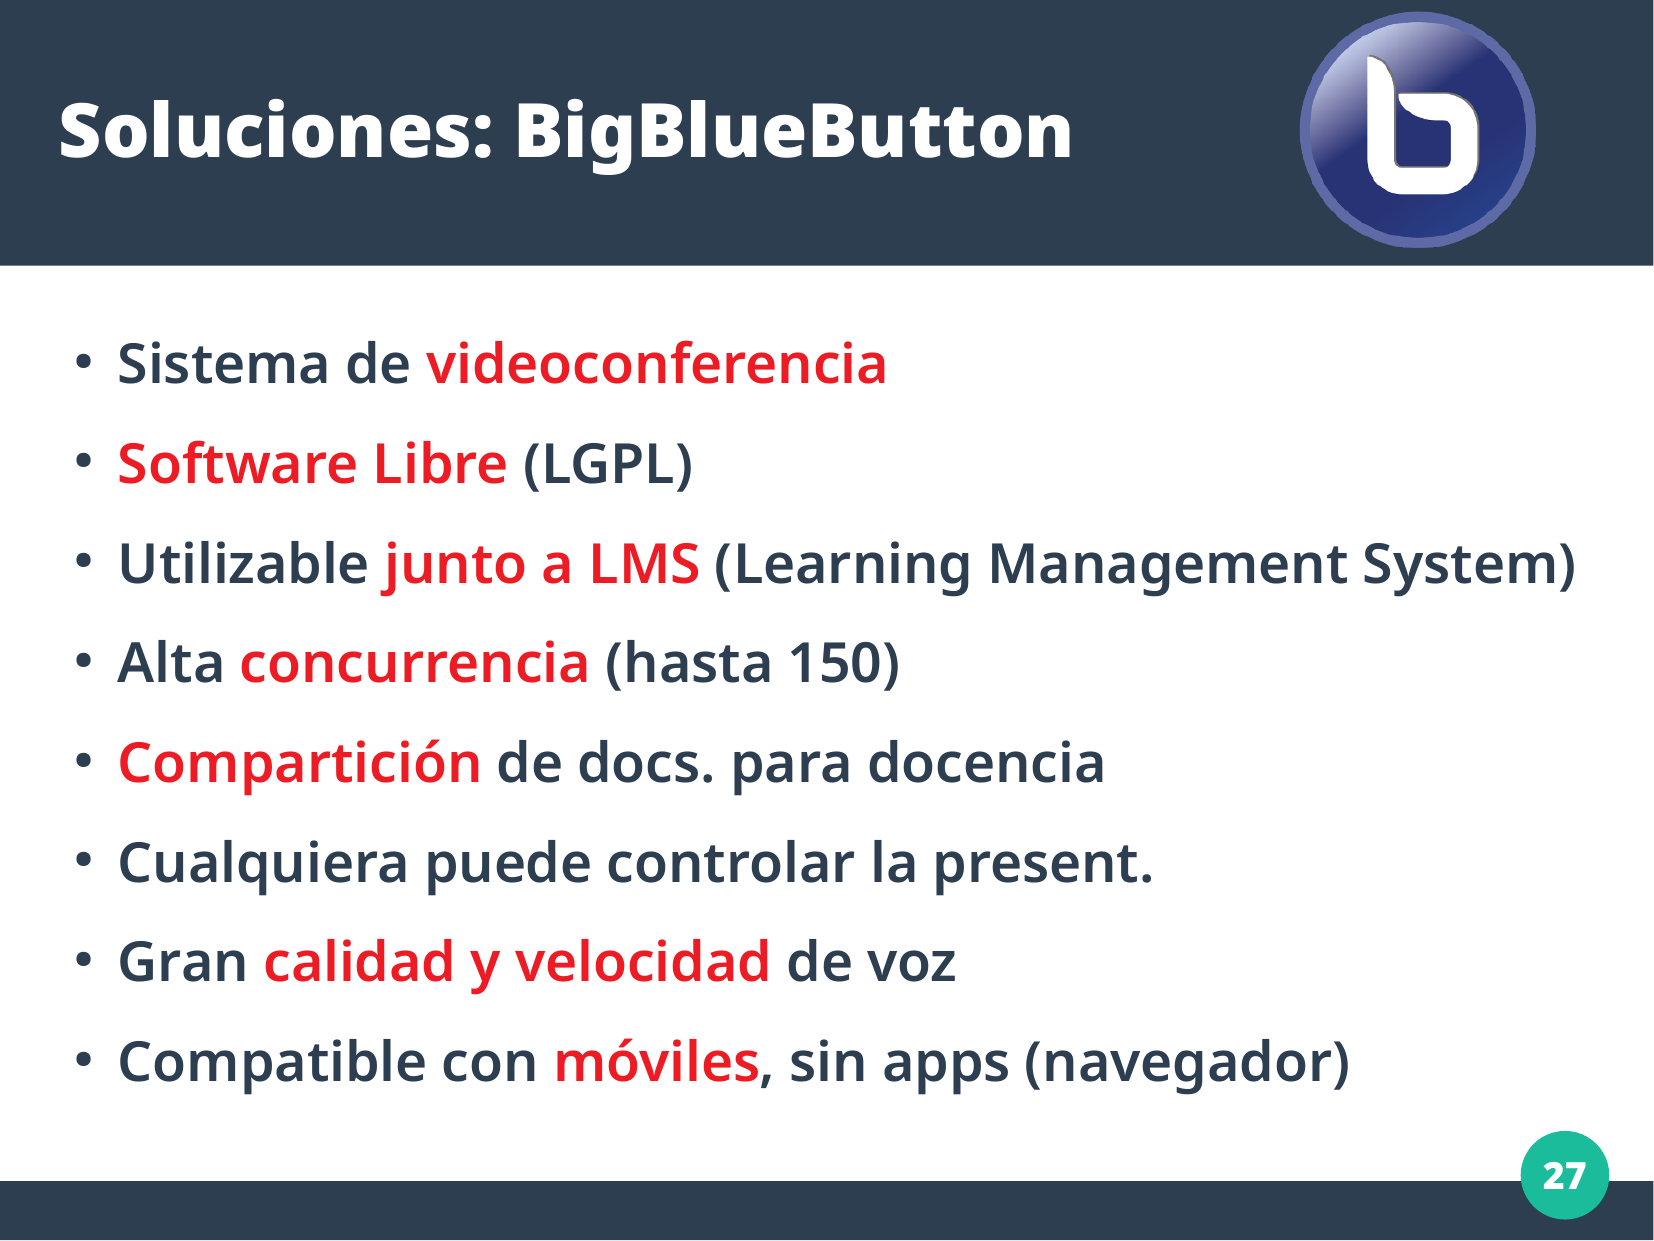

# Soluciones: BigBlueButton
Sistema de videoconferencia
Software Libre (LGPL)
Utilizable junto a LMS (Learning Management System)
Alta concurrencia (hasta 150)
Compartición de docs. para docencia
Cualquiera puede controlar la present.
Gran calidad y velocidad de voz
Compatible con móviles, sin apps (navegador)
27